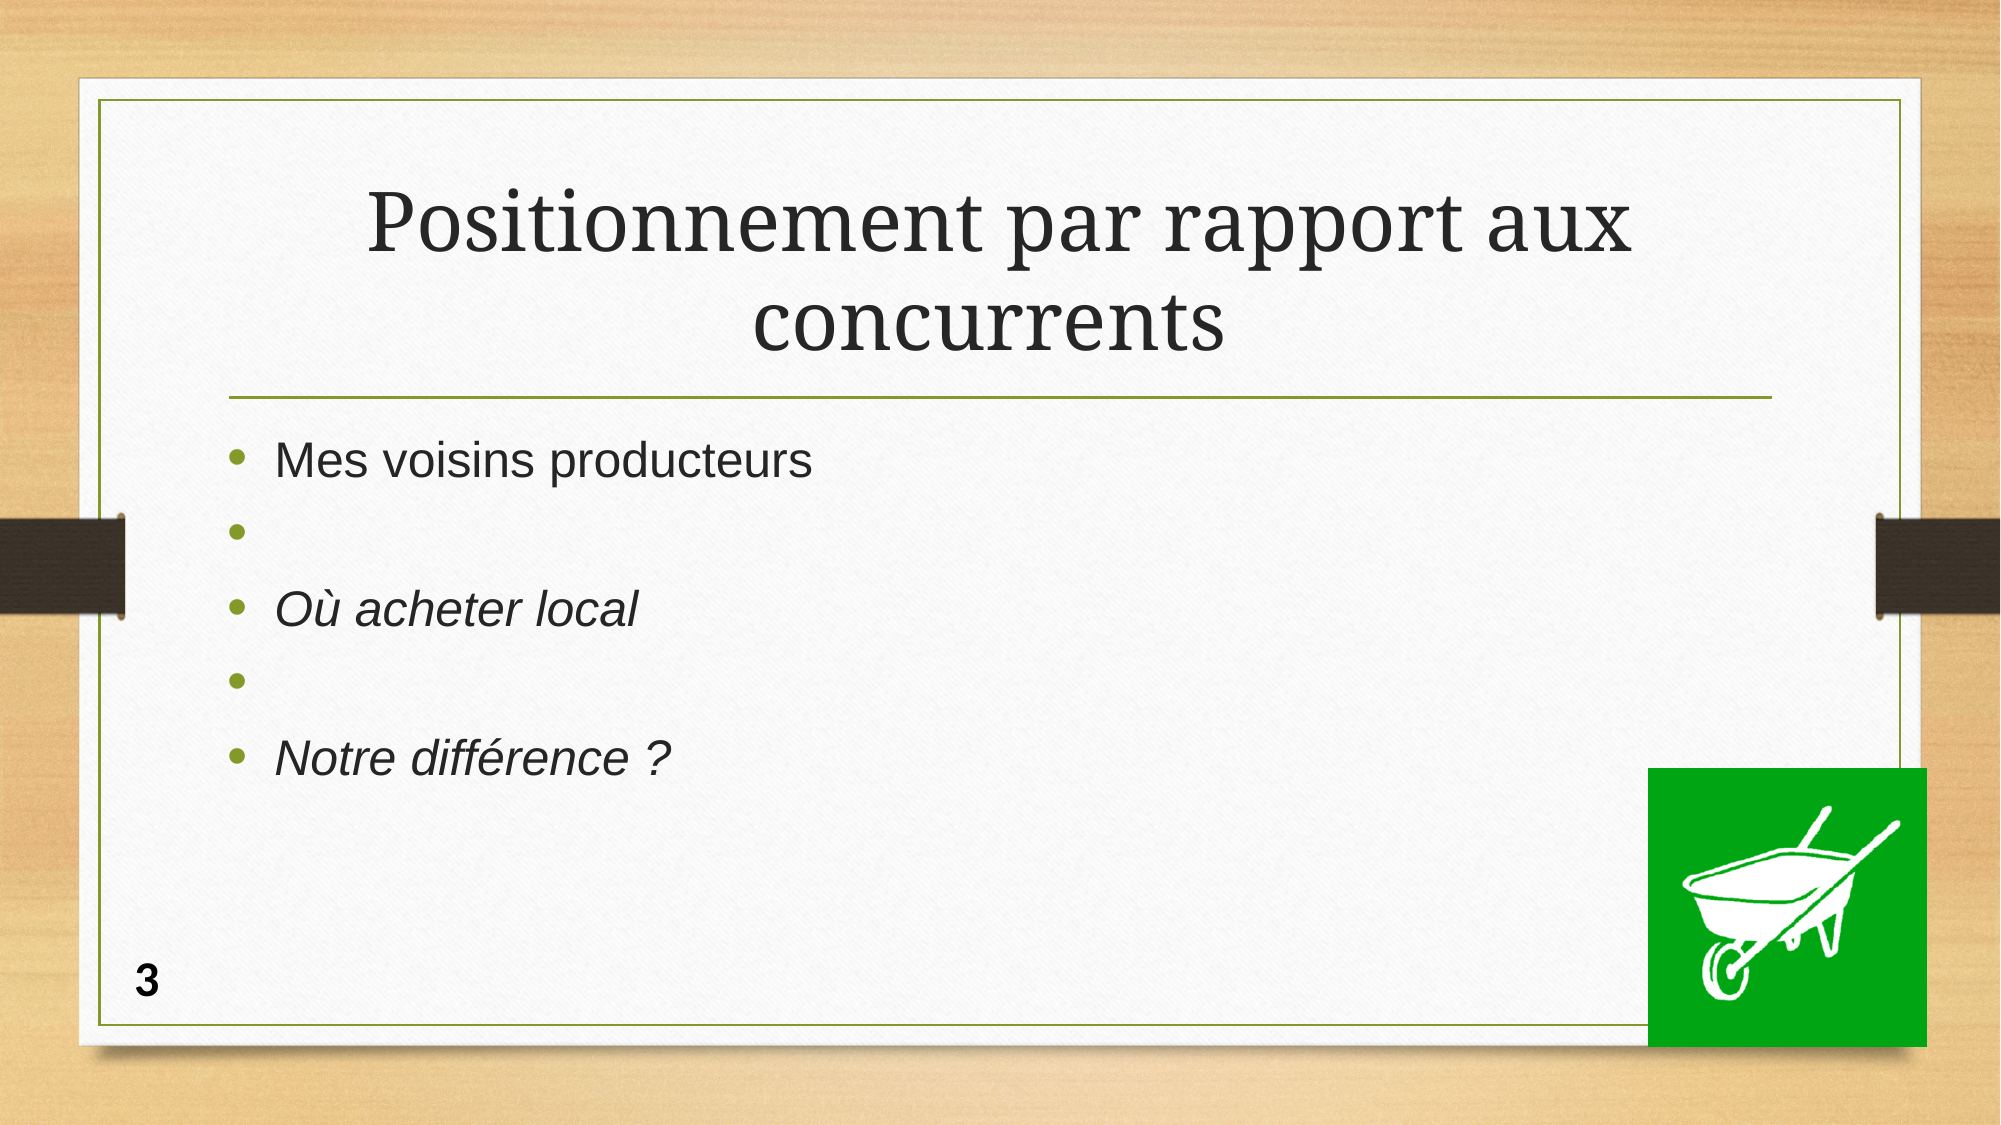

# Positionnement par rapport aux concurrents
Mes voisins producteurs
Où acheter local
Notre différence ?
3